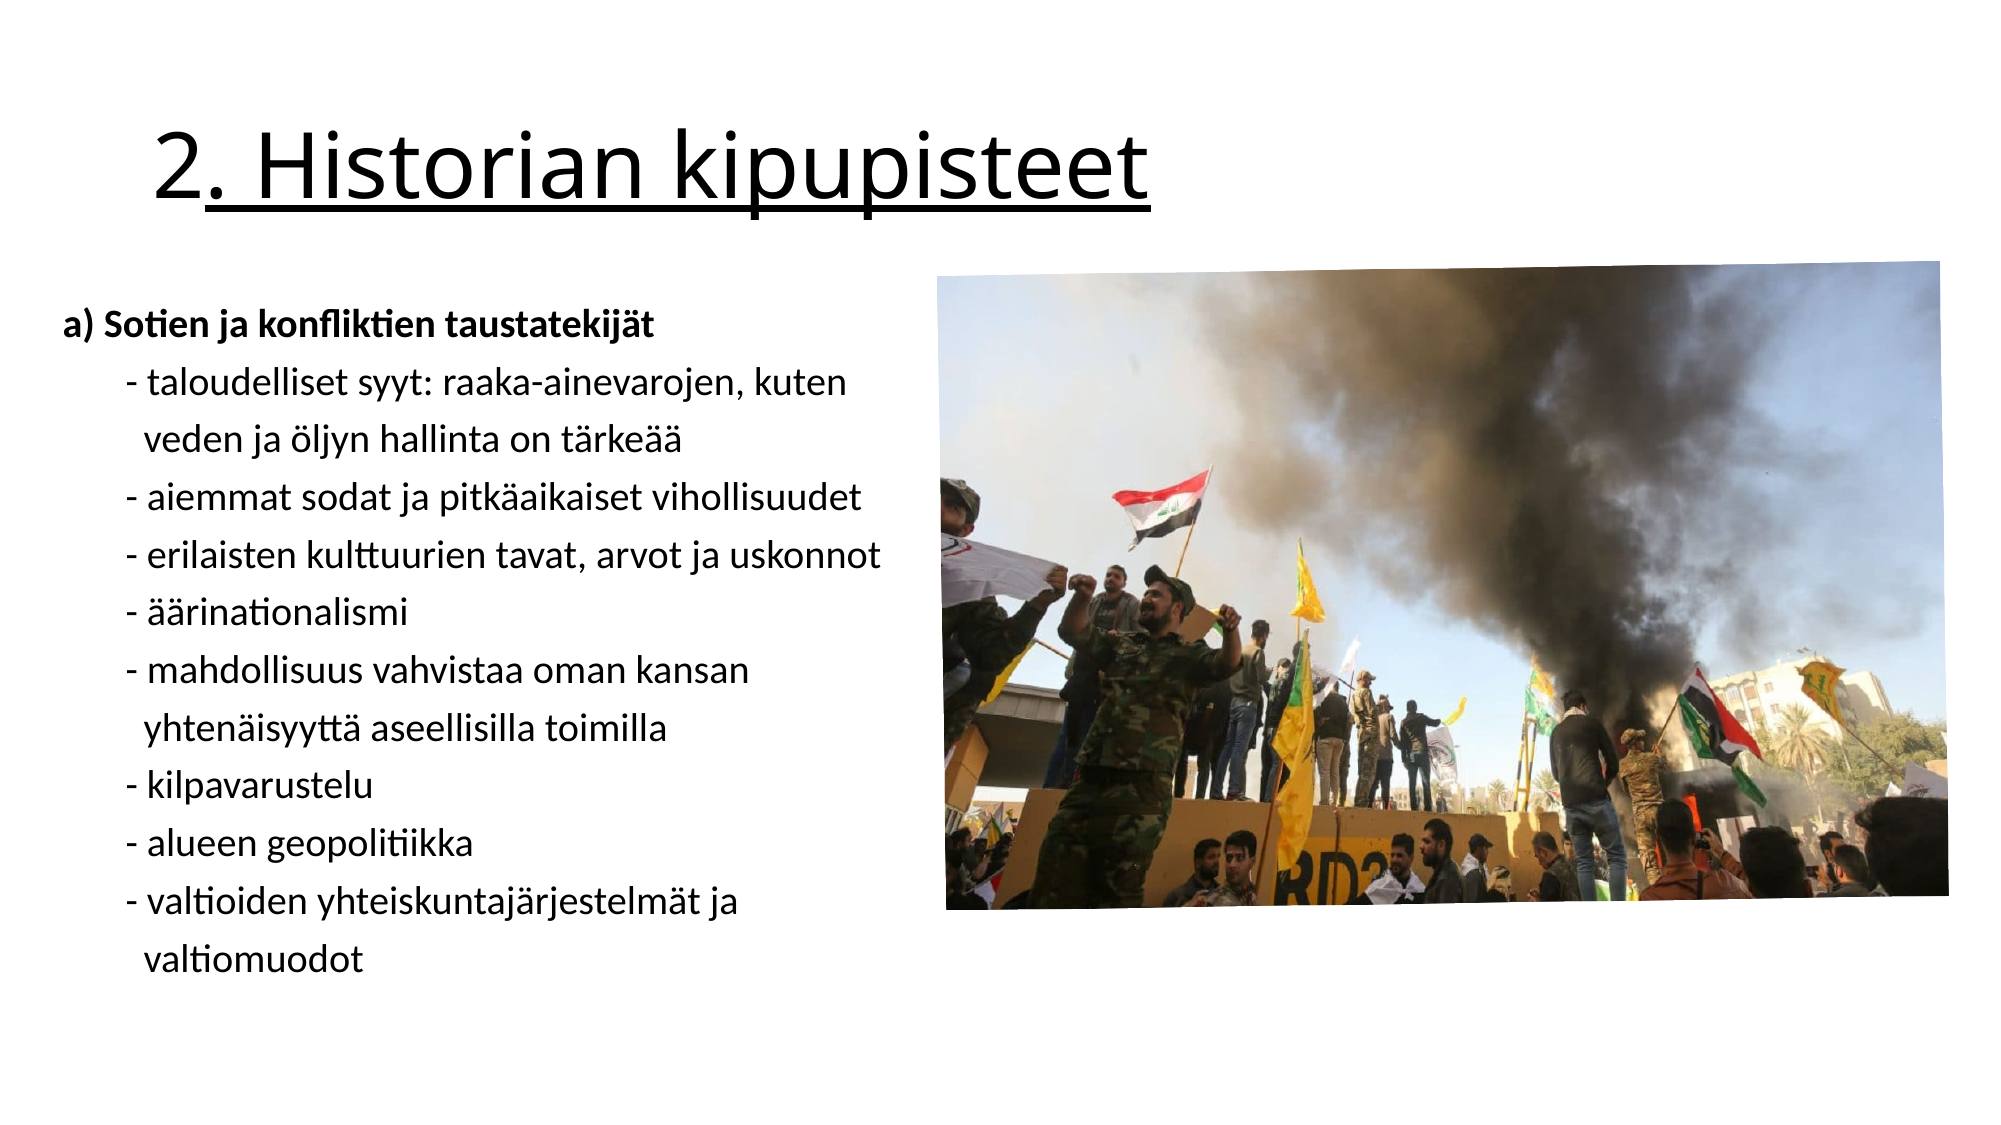

# 2. Historian kipupisteet
a) Sotien ja konfliktien taustatekijät
 - taloudelliset syyt: raaka-ainevarojen, kuten
 veden ja öljyn hallinta on tärkeää
 - aiemmat sodat ja pitkäaikaiset vihollisuudet
 - erilaisten kulttuurien tavat, arvot ja uskonnot
 - äärinationalismi
 - mahdollisuus vahvistaa oman kansan
 yhtenäisyyttä aseellisilla toimilla
 - kilpavarustelu
 - alueen geopolitiikka
 - valtioiden yhteiskuntajärjestelmät ja
 valtiomuodot